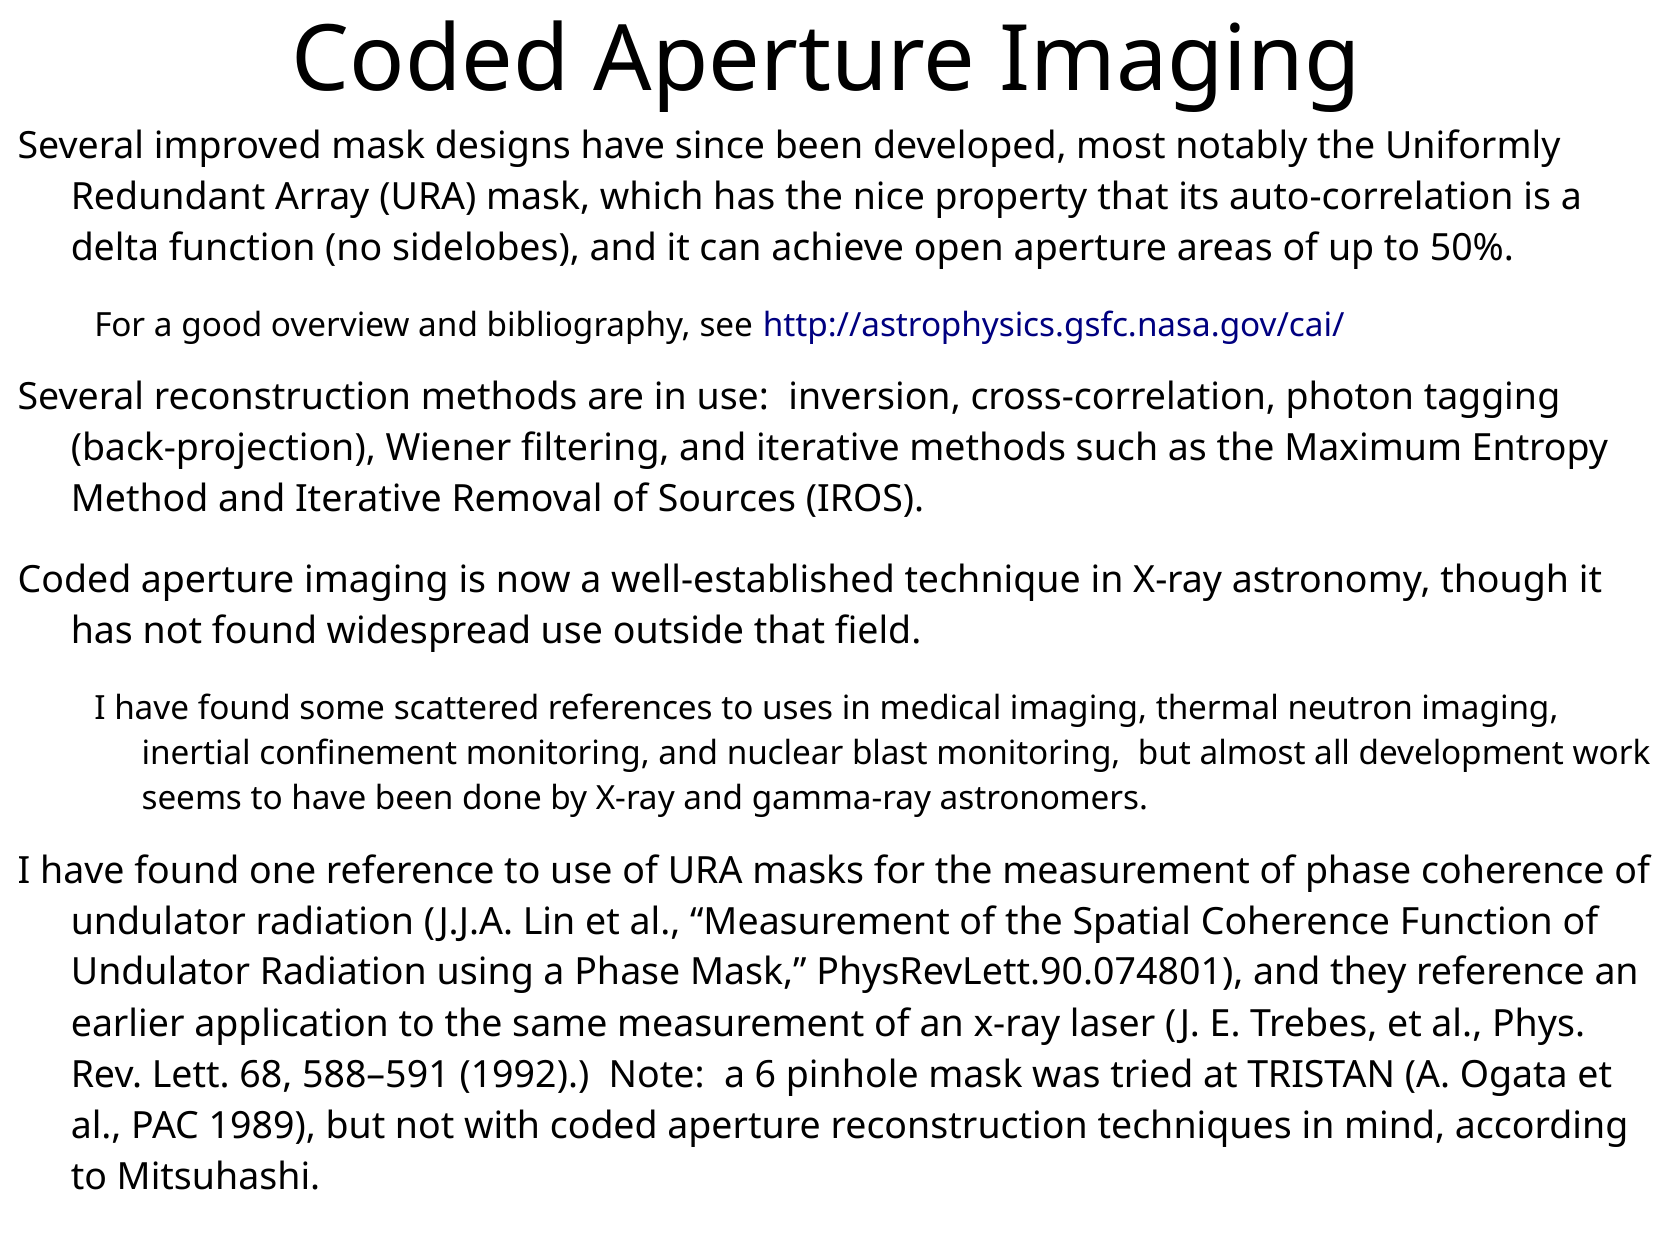

# Coded Aperture Imaging
Several improved mask designs have since been developed, most notably the Uniformly Redundant Array (URA) mask, which has the nice property that its auto-correlation is a delta function (no sidelobes), and it can achieve open aperture areas of up to 50%.
For a good overview and bibliography, see http://astrophysics.gsfc.nasa.gov/cai/
Several reconstruction methods are in use: inversion, cross-correlation, photon tagging (back-projection), Wiener filtering, and iterative methods such as the Maximum Entropy Method and Iterative Removal of Sources (IROS).
Coded aperture imaging is now a well-established technique in X-ray astronomy, though it has not found widespread use outside that field.
I have found some scattered references to uses in medical imaging, thermal neutron imaging, inertial confinement monitoring, and nuclear blast monitoring, but almost all development work seems to have been done by X-ray and gamma-ray astronomers.
I have found one reference to use of URA masks for the measurement of phase coherence of undulator radiation (J.J.A. Lin et al., “Measurement of the Spatial Coherence Function of Undulator Radiation using a Phase Mask,” PhysRevLett.90.074801), and they reference an earlier application to the same measurement of an x-ray laser (J. E. Trebes, et al., Phys. Rev. Lett. 68, 588–591 (1992).) Note: a 6 pinhole mask was tried at TRISTAN (A. Ogata et al., PAC 1989), but not with coded aperture reconstruction techniques in mind, according to Mitsuhashi.
I believe coded aperture techniques would be useful for general beam profile and position diagnostics.